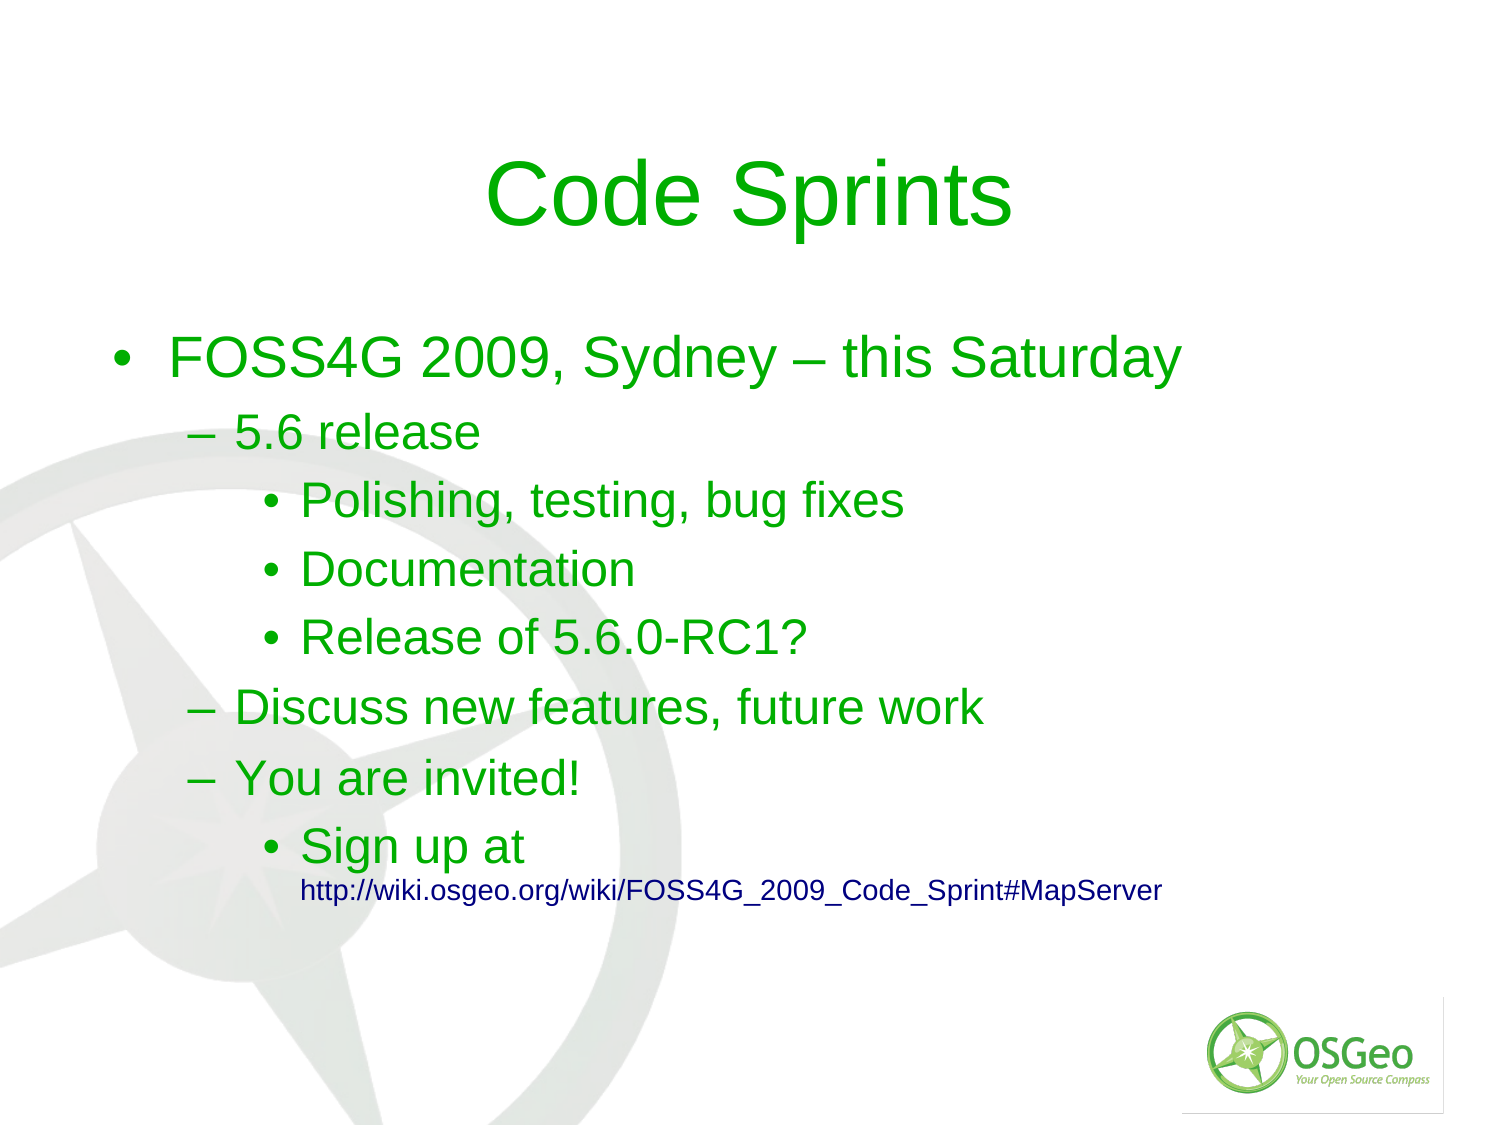

# Code Sprints
FOSS4G 2009, Sydney – this Saturday
5.6 release
Polishing, testing, bug fixes
Documentation
Release of 5.6.0-RC1?
Discuss new features, future work
You are invited!
Sign up at http://wiki.osgeo.org/wiki/FOSS4G_2009_Code_Sprint#MapServer